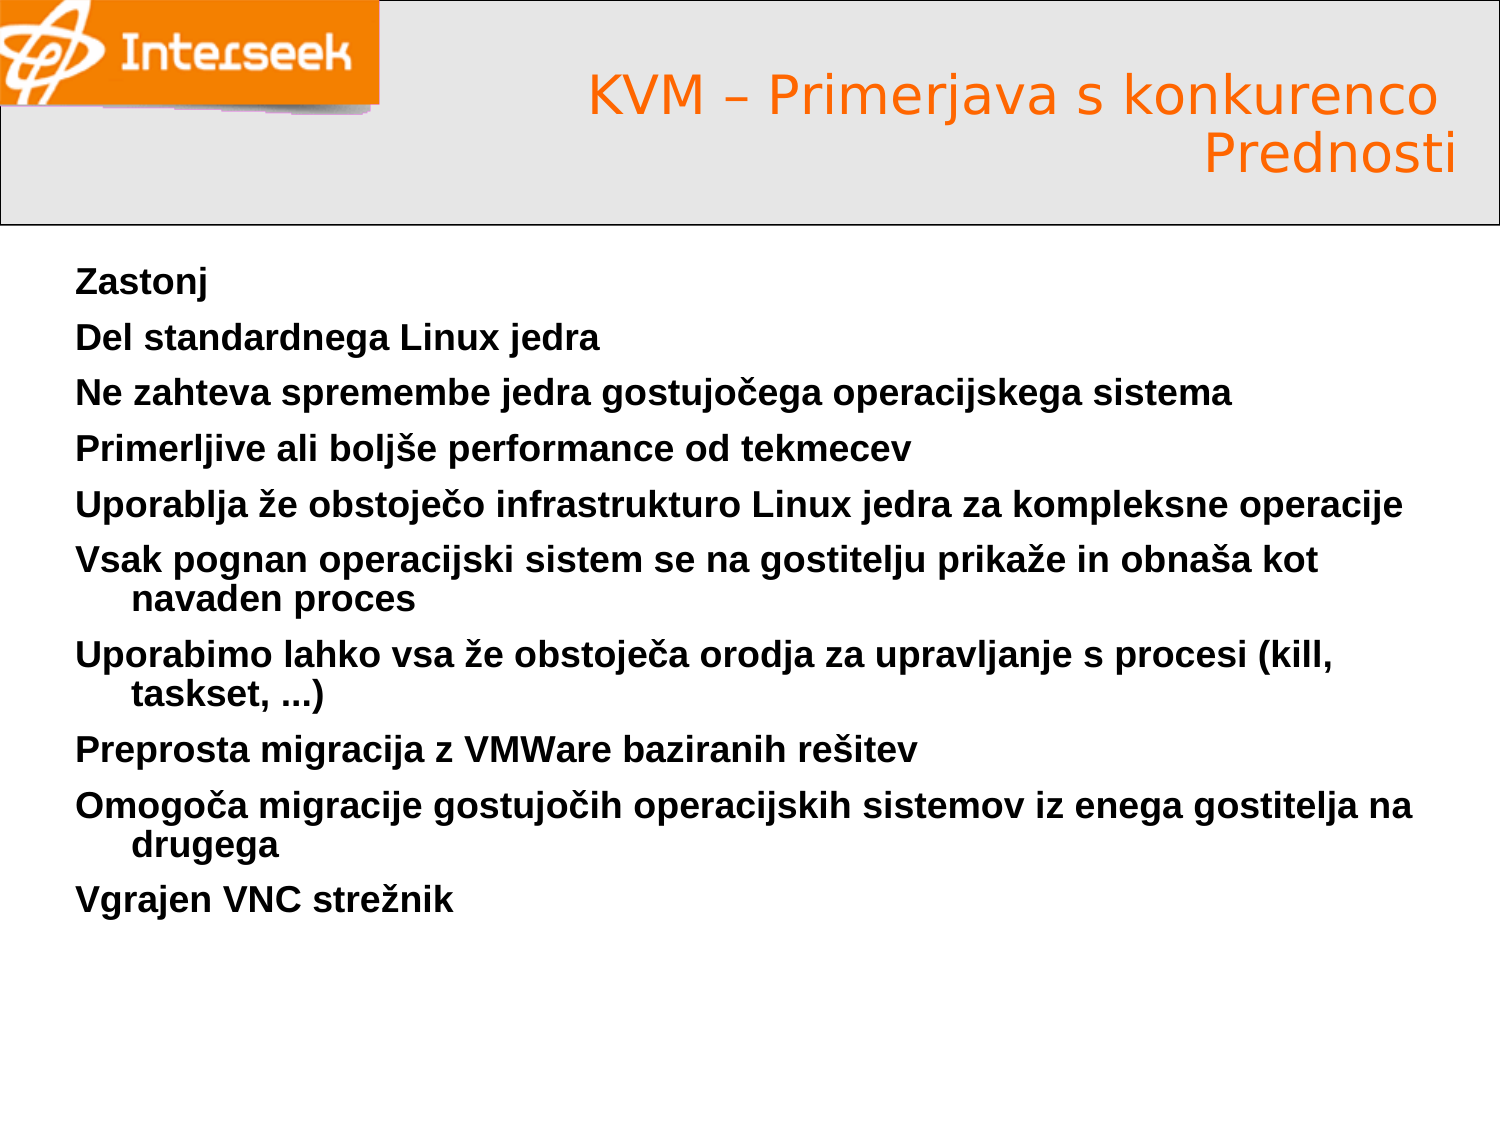

# KVM – Primerjava s konkurenco Prednosti
Zastonj
Del standardnega Linux jedra
Ne zahteva spremembe jedra gostujočega operacijskega sistema
Primerljive ali boljše performance od tekmecev
Uporablja že obstoječo infrastrukturo Linux jedra za kompleksne operacije
Vsak pognan operacijski sistem se na gostitelju prikaže in obnaša kot navaden proces
Uporabimo lahko vsa že obstoječa orodja za upravljanje s procesi (kill, taskset, ...)
Preprosta migracija z VMWare baziranih rešitev
Omogoča migracije gostujočih operacijskih sistemov iz enega gostitelja na drugega
Vgrajen VNC strežnik